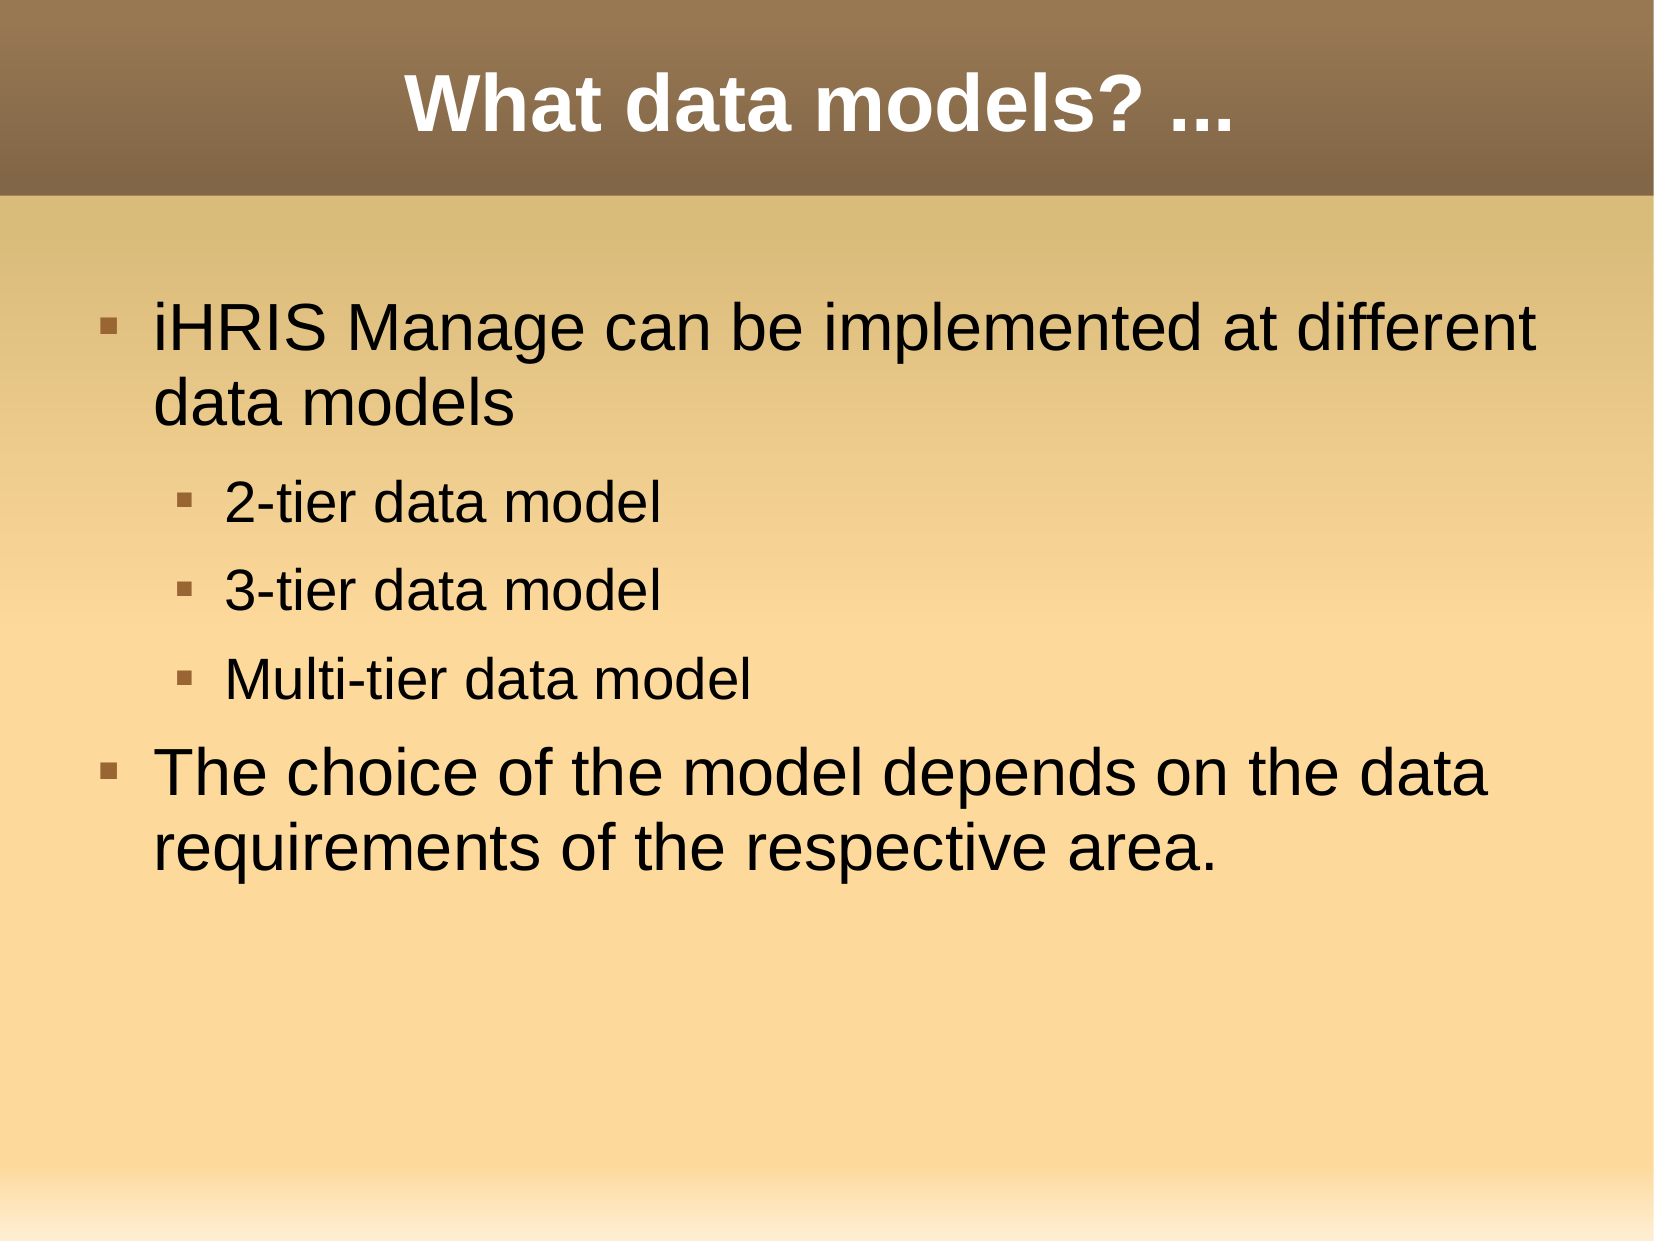

# What data models? ...
iHRIS Manage can be implemented at different data models
2-tier data model
3-tier data model
Multi-tier data model
The choice of the model depends on the data requirements of the respective area.